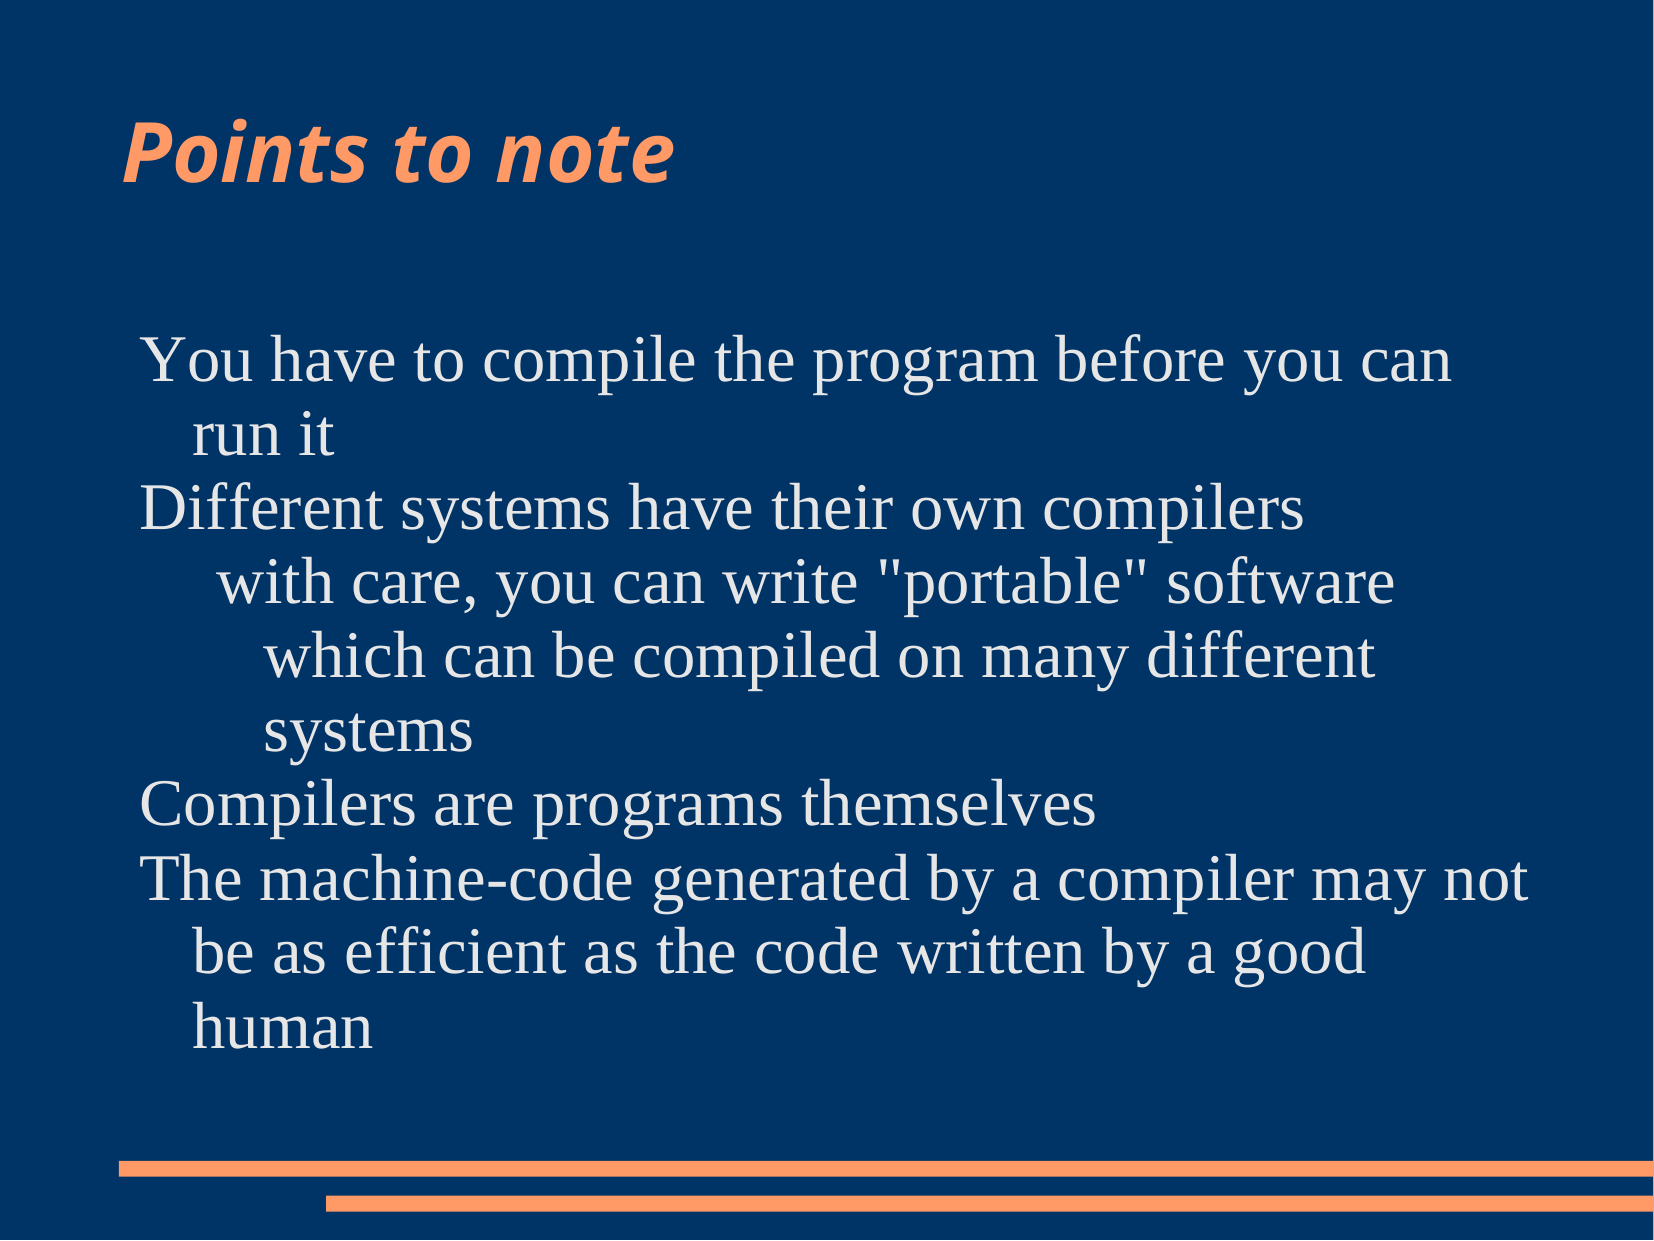

# Points to note
You have to compile the program before you can run it
Different systems have their own compilers
with care, you can write "portable" software which can be compiled on many different systems
Compilers are programs themselves
The machine-code generated by a compiler may not be as efficient as the code written by a good human